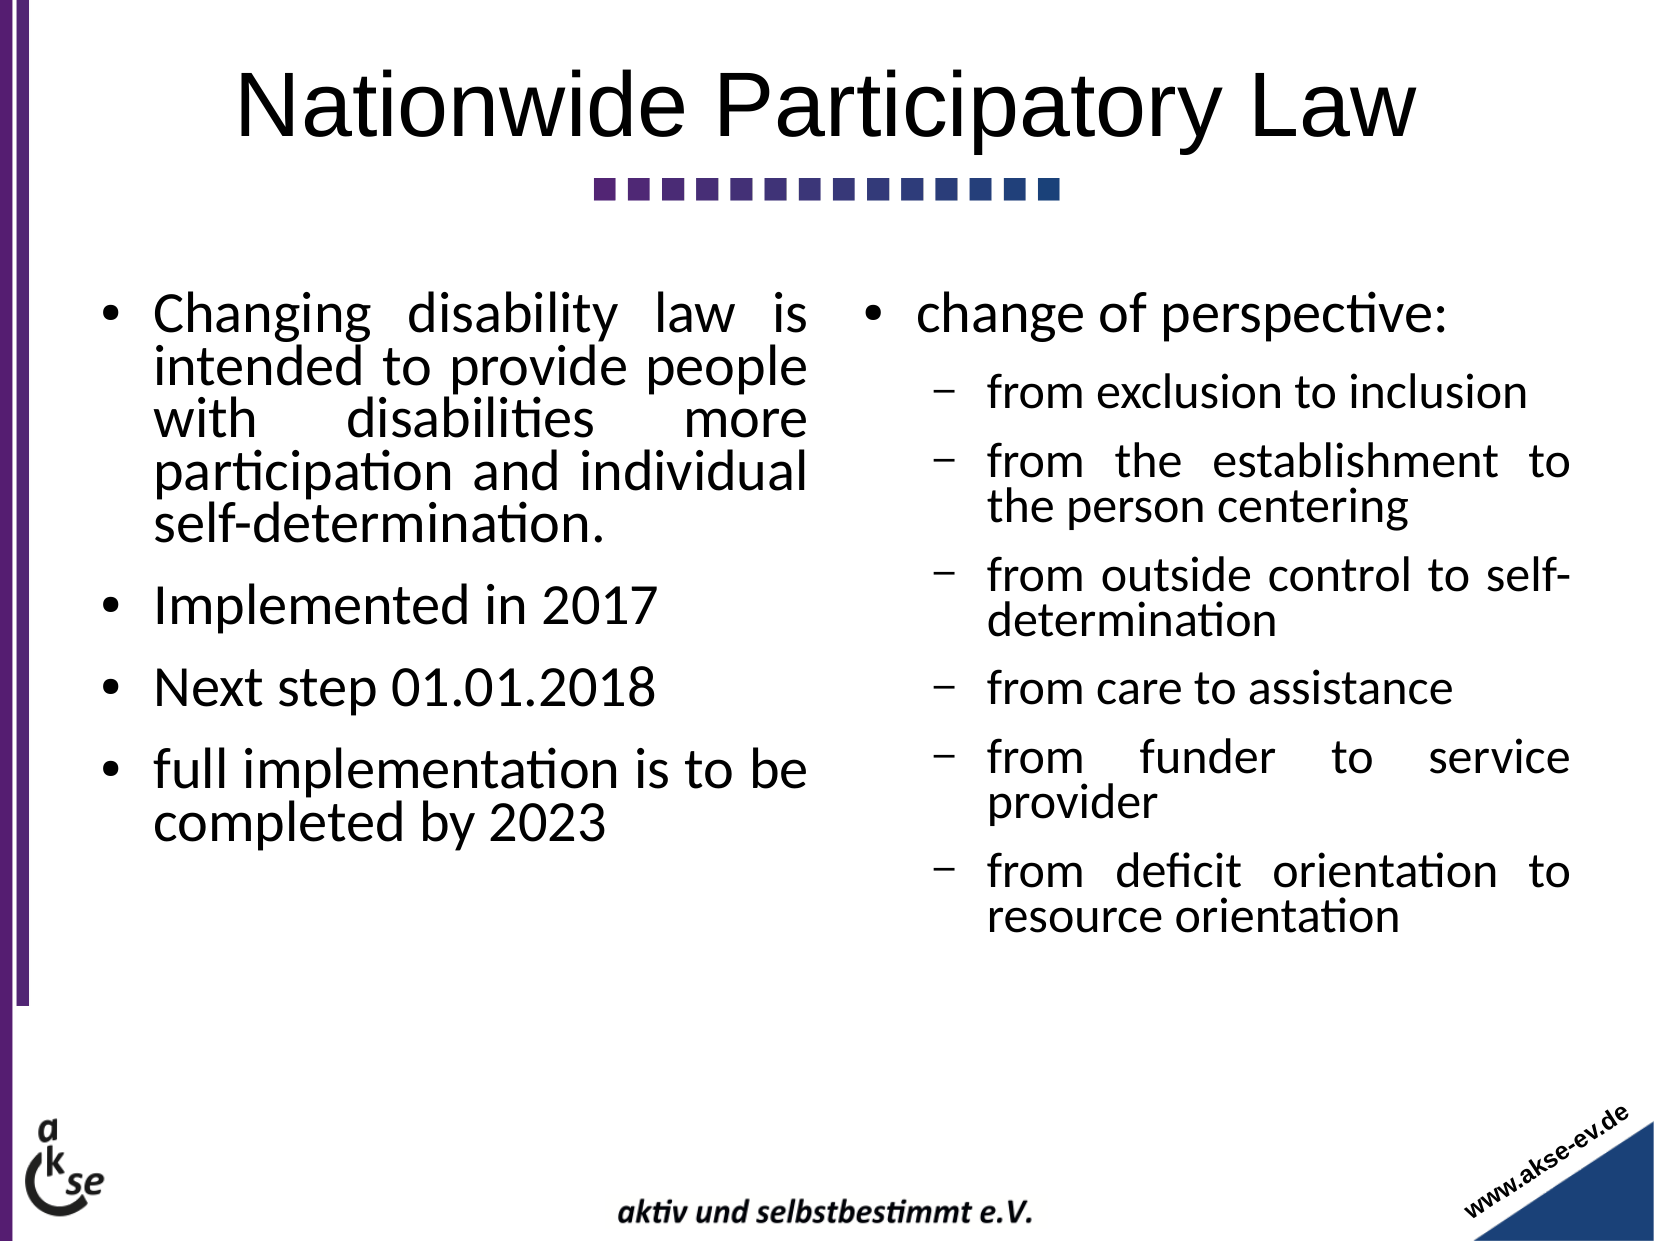

# Nationwide Participatory Law
Changing disability law is intended to provide people with disabilities more participation and individual self-determination.
Implemented in 2017
Next step 01.01.2018
full implementation is to be completed by 2023
change of perspective:
from exclusion to inclusion
from the establishment to the person centering
from outside control to self-determination
from care to assistance
from funder to service provider
from deficit orientation to resource orientation